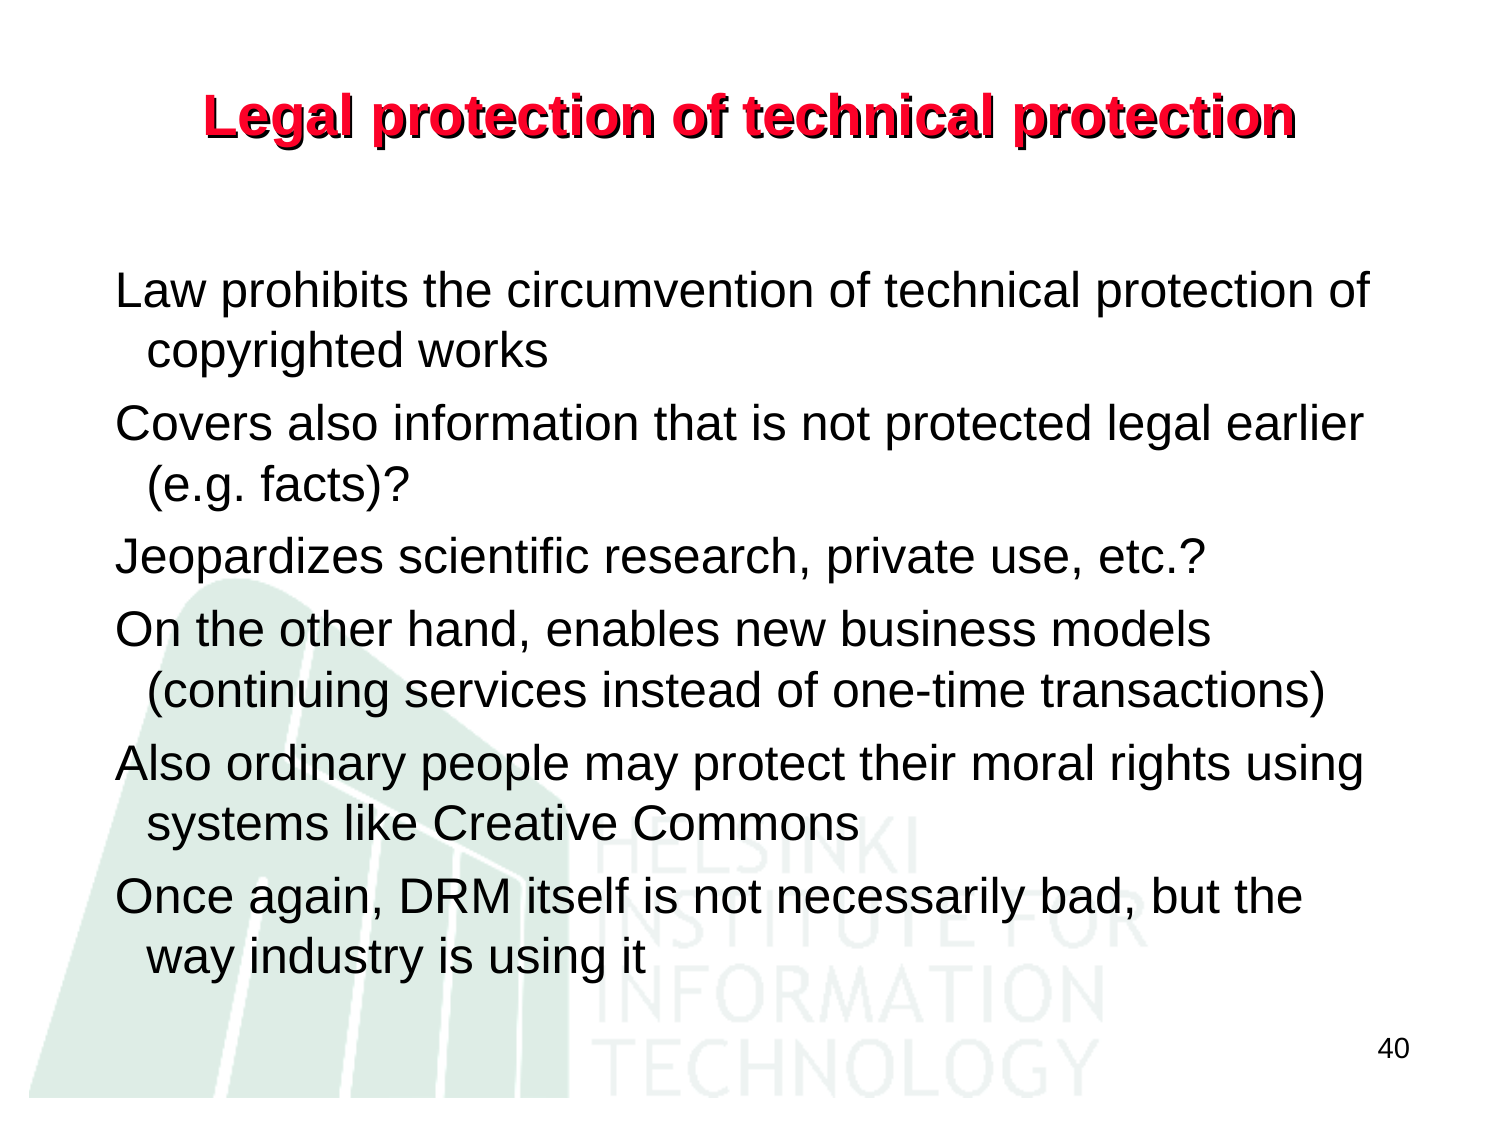

# Legal protection of technical protection
Law prohibits the circumvention of technical protection of copyrighted works
Covers also information that is not protected legal earlier (e.g. facts)?
Jeopardizes scientific research, private use, etc.?
On the other hand, enables new business models (continuing services instead of one-time transactions)
Also ordinary people may protect their moral rights using systems like Creative Commons
Once again, DRM itself is not necessarily bad, but the way industry is using it
40